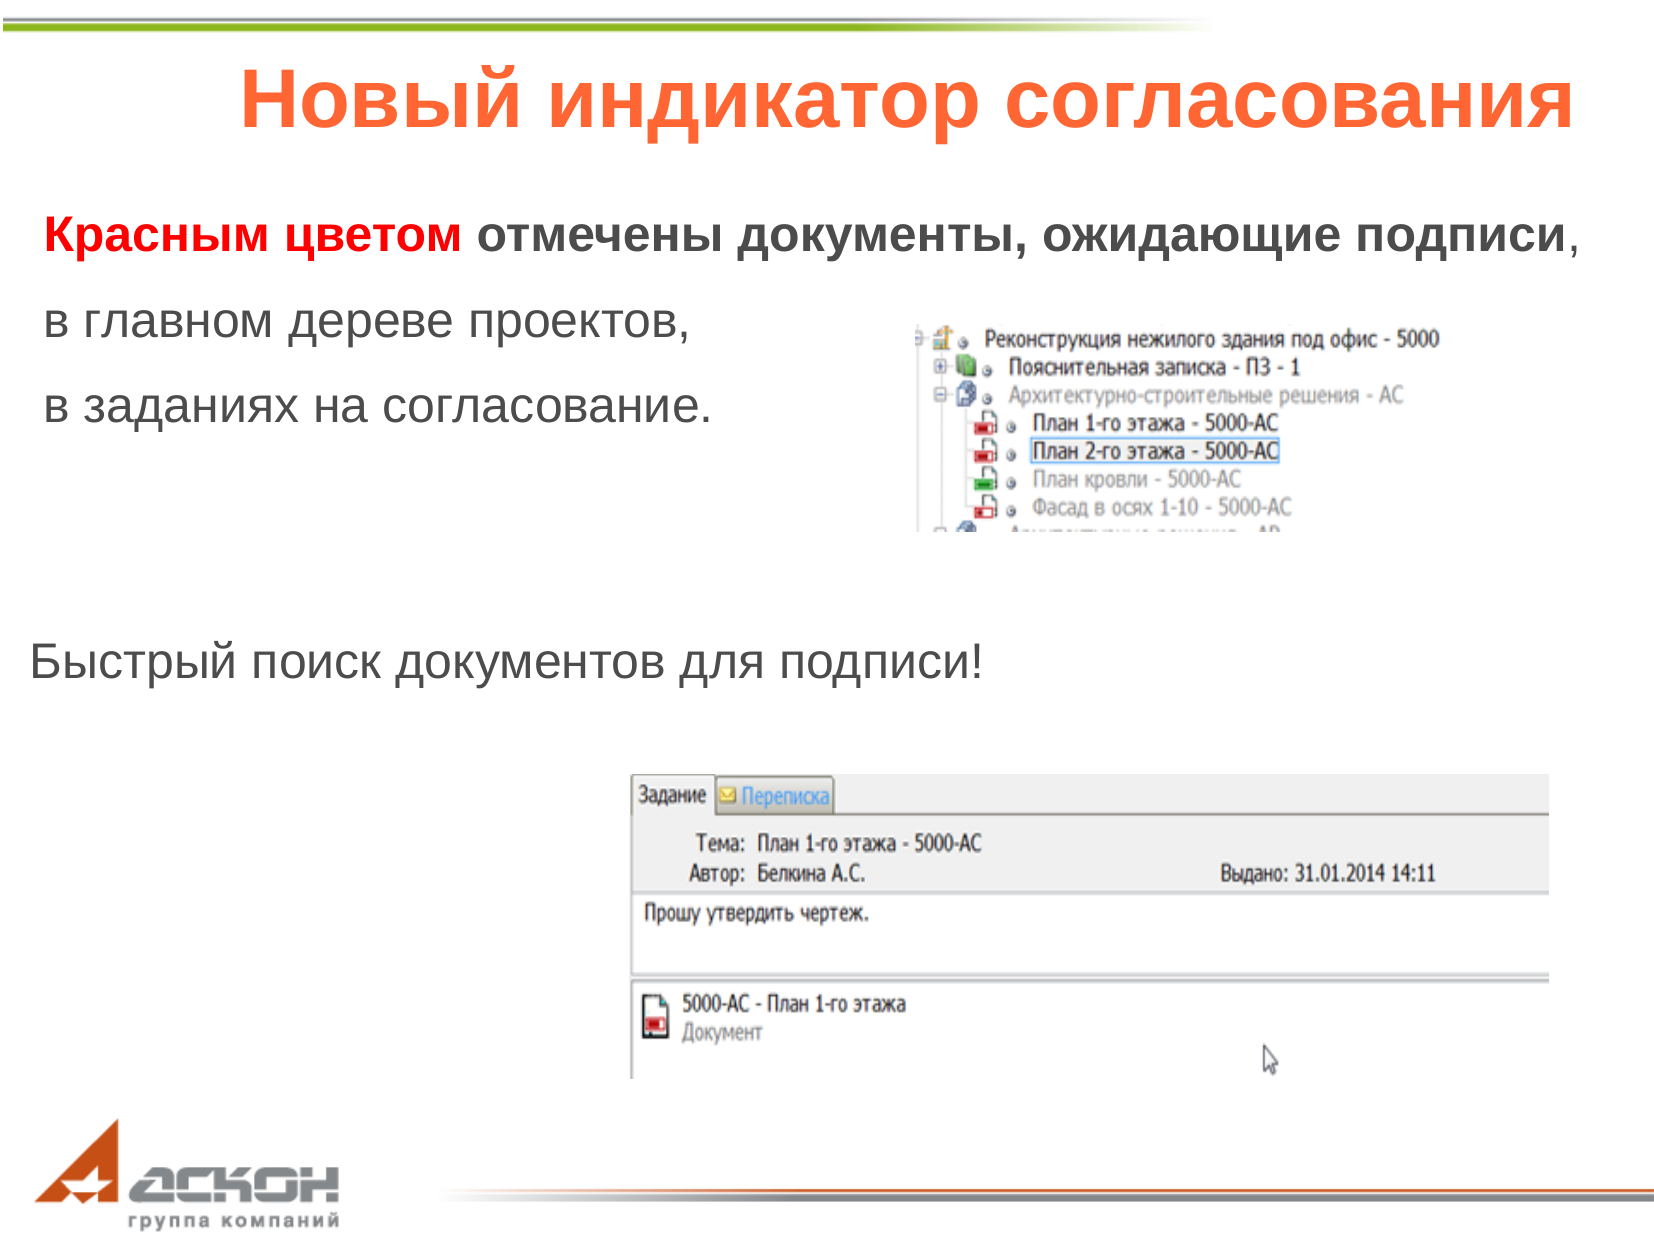

# Новый индикатор согласования
 Красным цветом отмечены документы, ожидающие подписи,
 в главном дереве проектов,
 в заданиях на согласование.
Быстрый поиск документов для подписи!